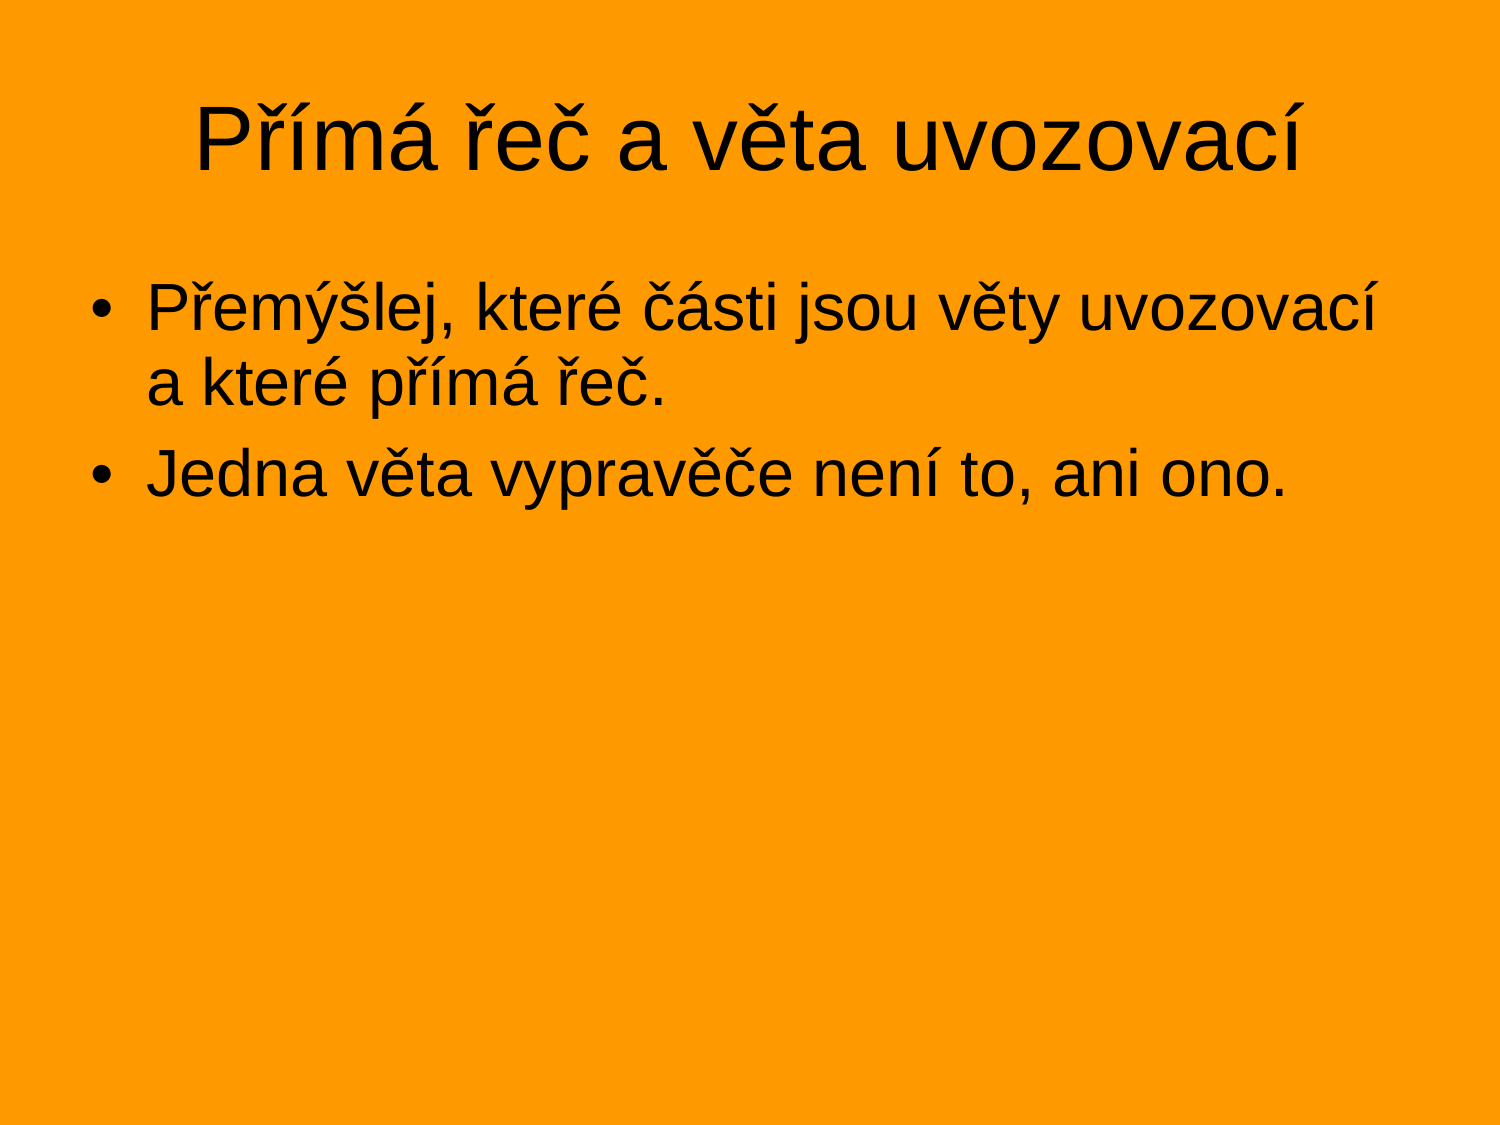

# Přímá řeč a věta uvozovací
Přemýšlej, které části jsou věty uvozovací a které přímá řeč.
Jedna věta vypravěče není to, ani ono.